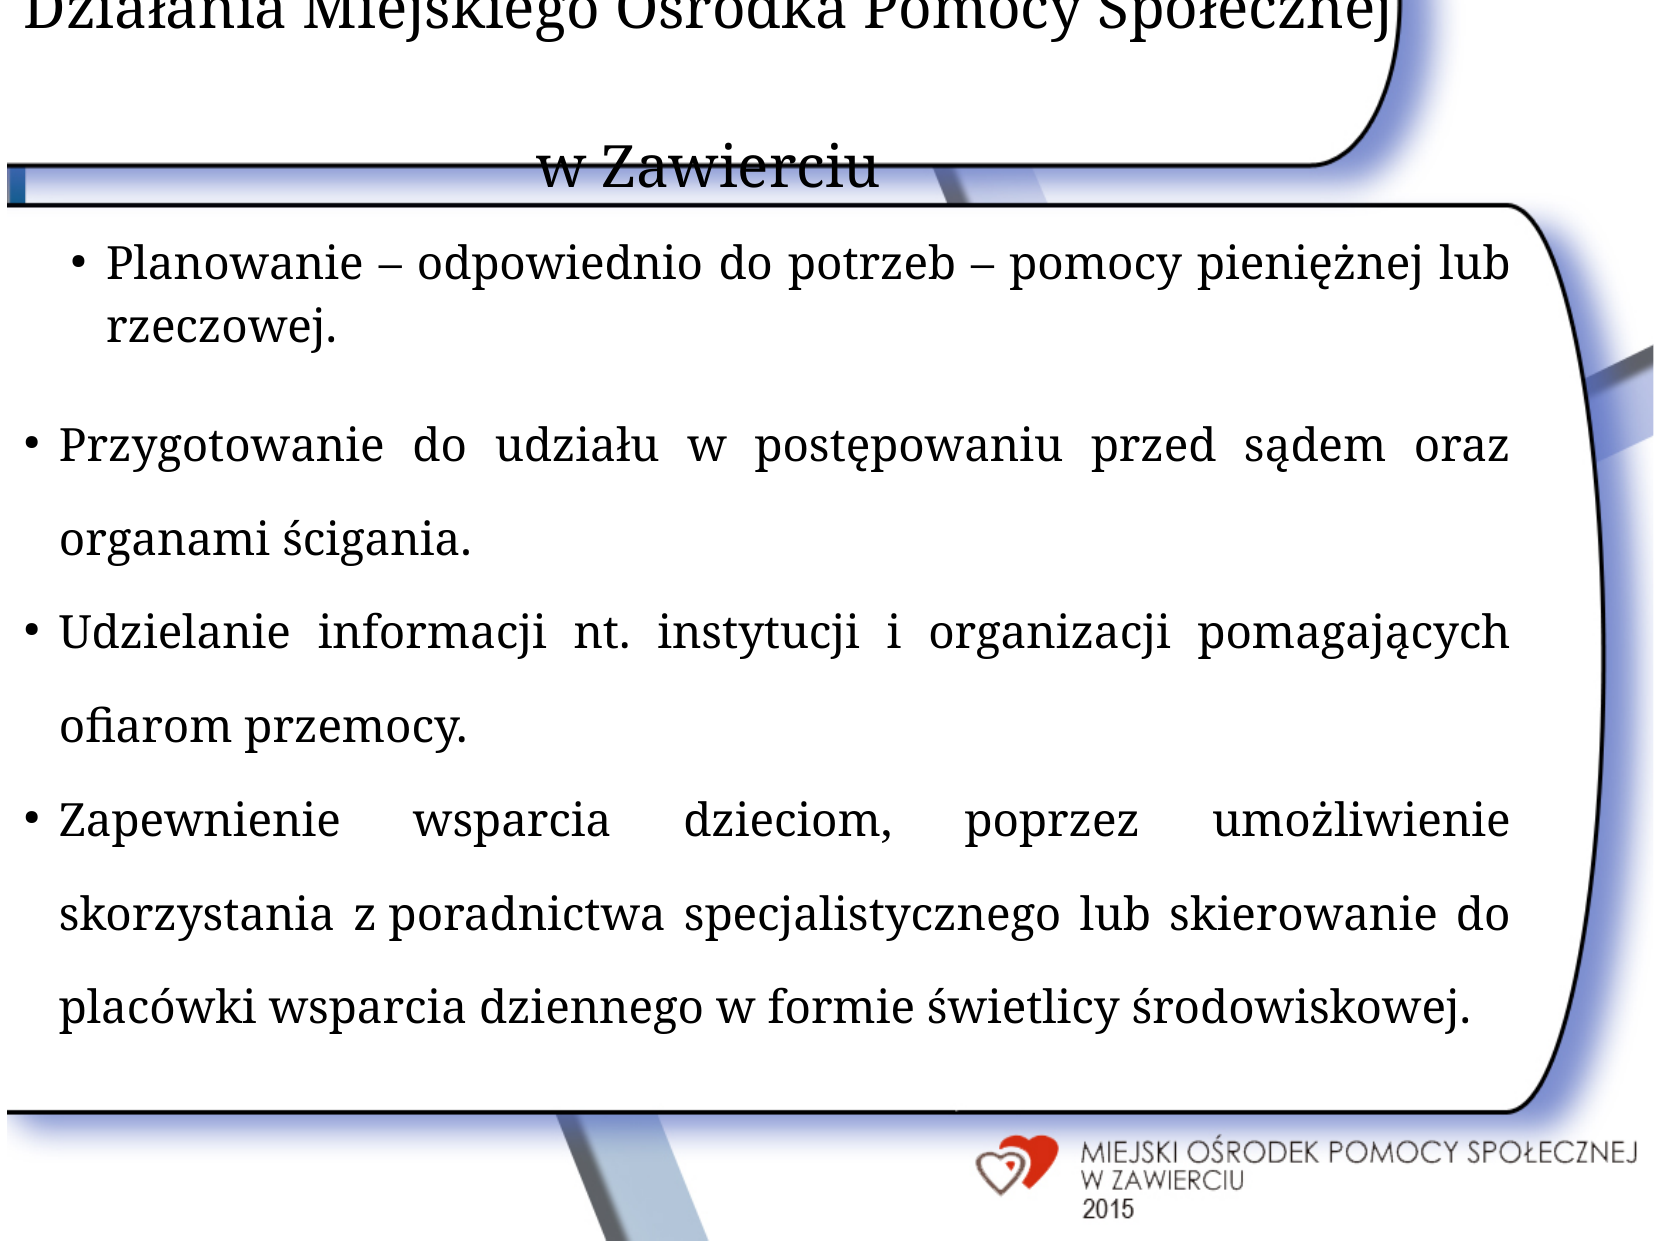

# Działania Miejskiego Ośrodka Pomocy Społecznej w Zawierciu
Planowanie – odpowiednio do potrzeb – pomocy pieniężnej lub rzeczowej.
Przygotowanie do udziału w postępowaniu przed sądem oraz organami ścigania.
Udzielanie informacji nt. instytucji i organizacji pomagających ofiarom przemocy.
Zapewnienie wsparcia dzieciom, poprzez umożliwienie skorzystania z poradnictwa specjalistycznego lub skierowanie do placówki wsparcia dziennego w formie świetlicy środowiskowej.